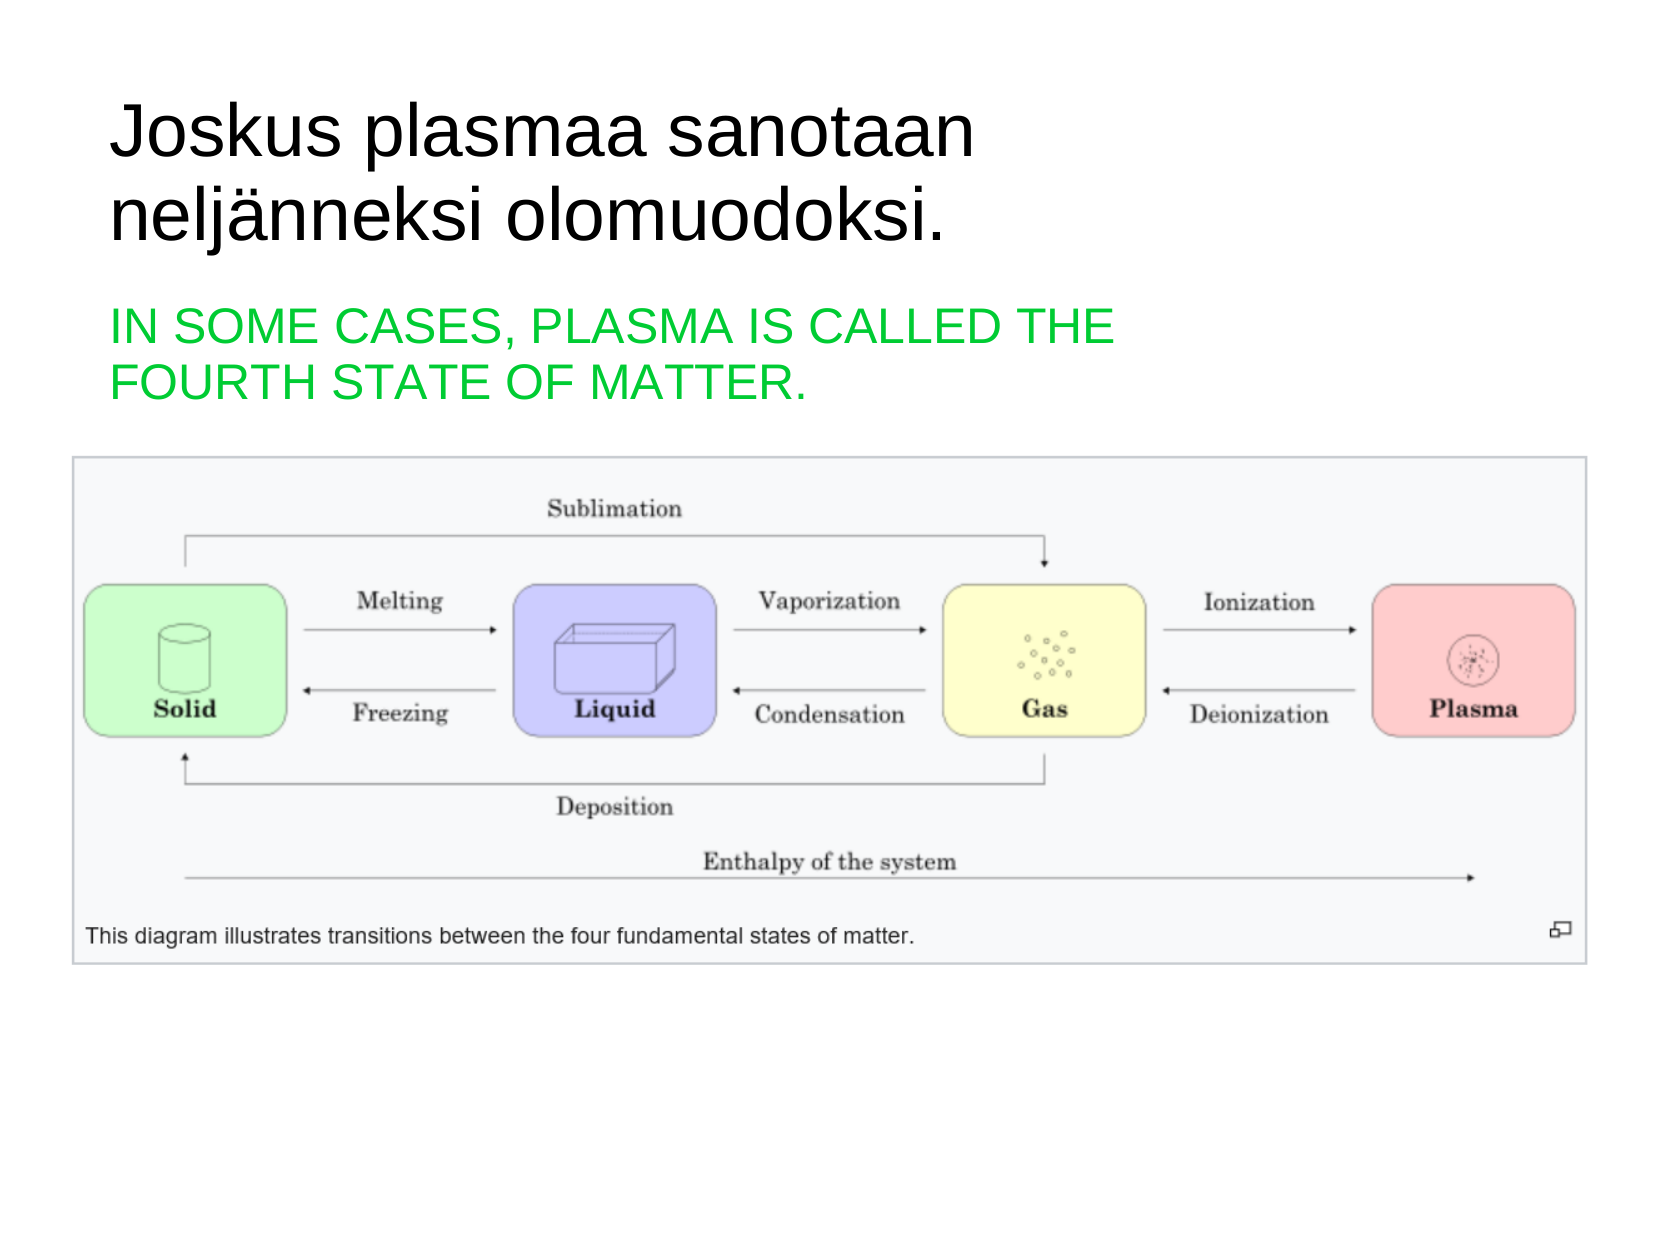

Joskus plasmaa sanotaan neljänneksi olomuodoksi.
IN SOME CASES, PLASMA IS CALLED THE FOURTH STATE OF MATTER.